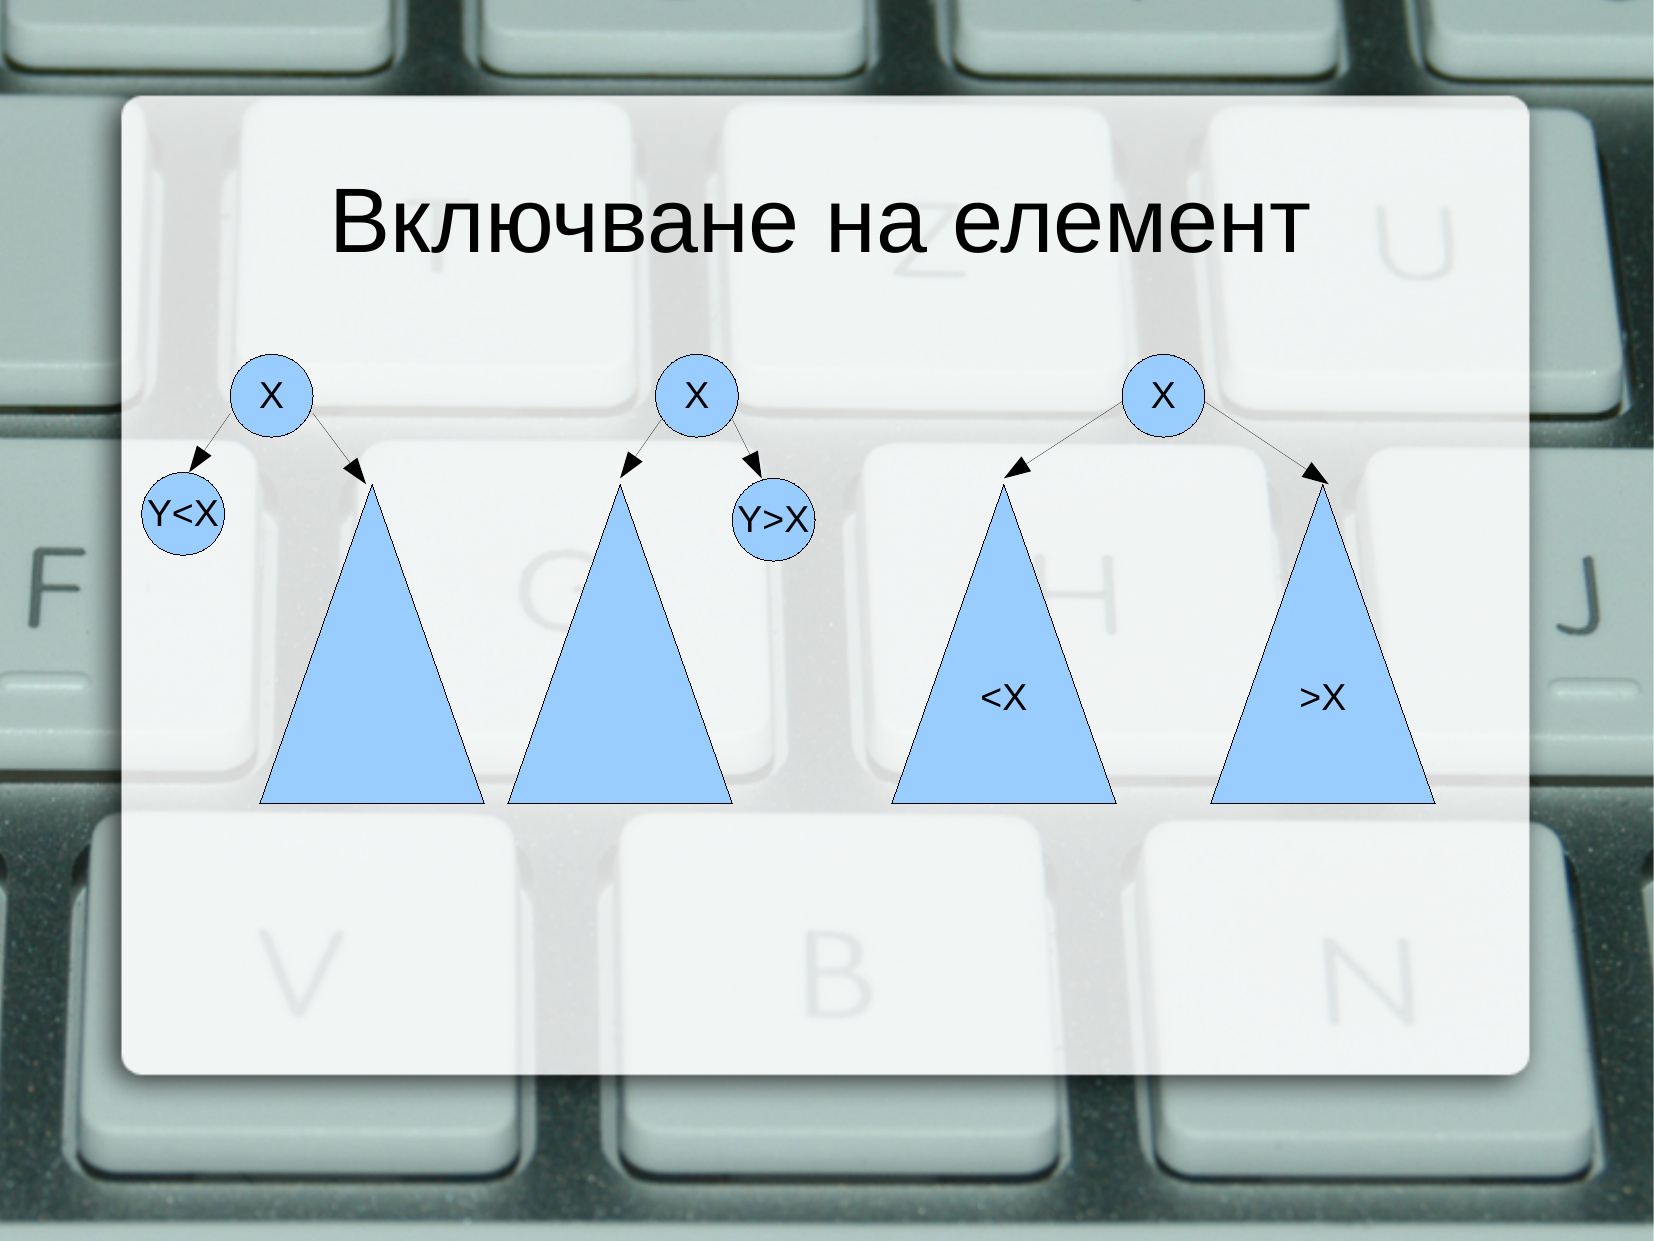

# Включване на елемент
X
X
X
Y<X
Y>X
<X
>X